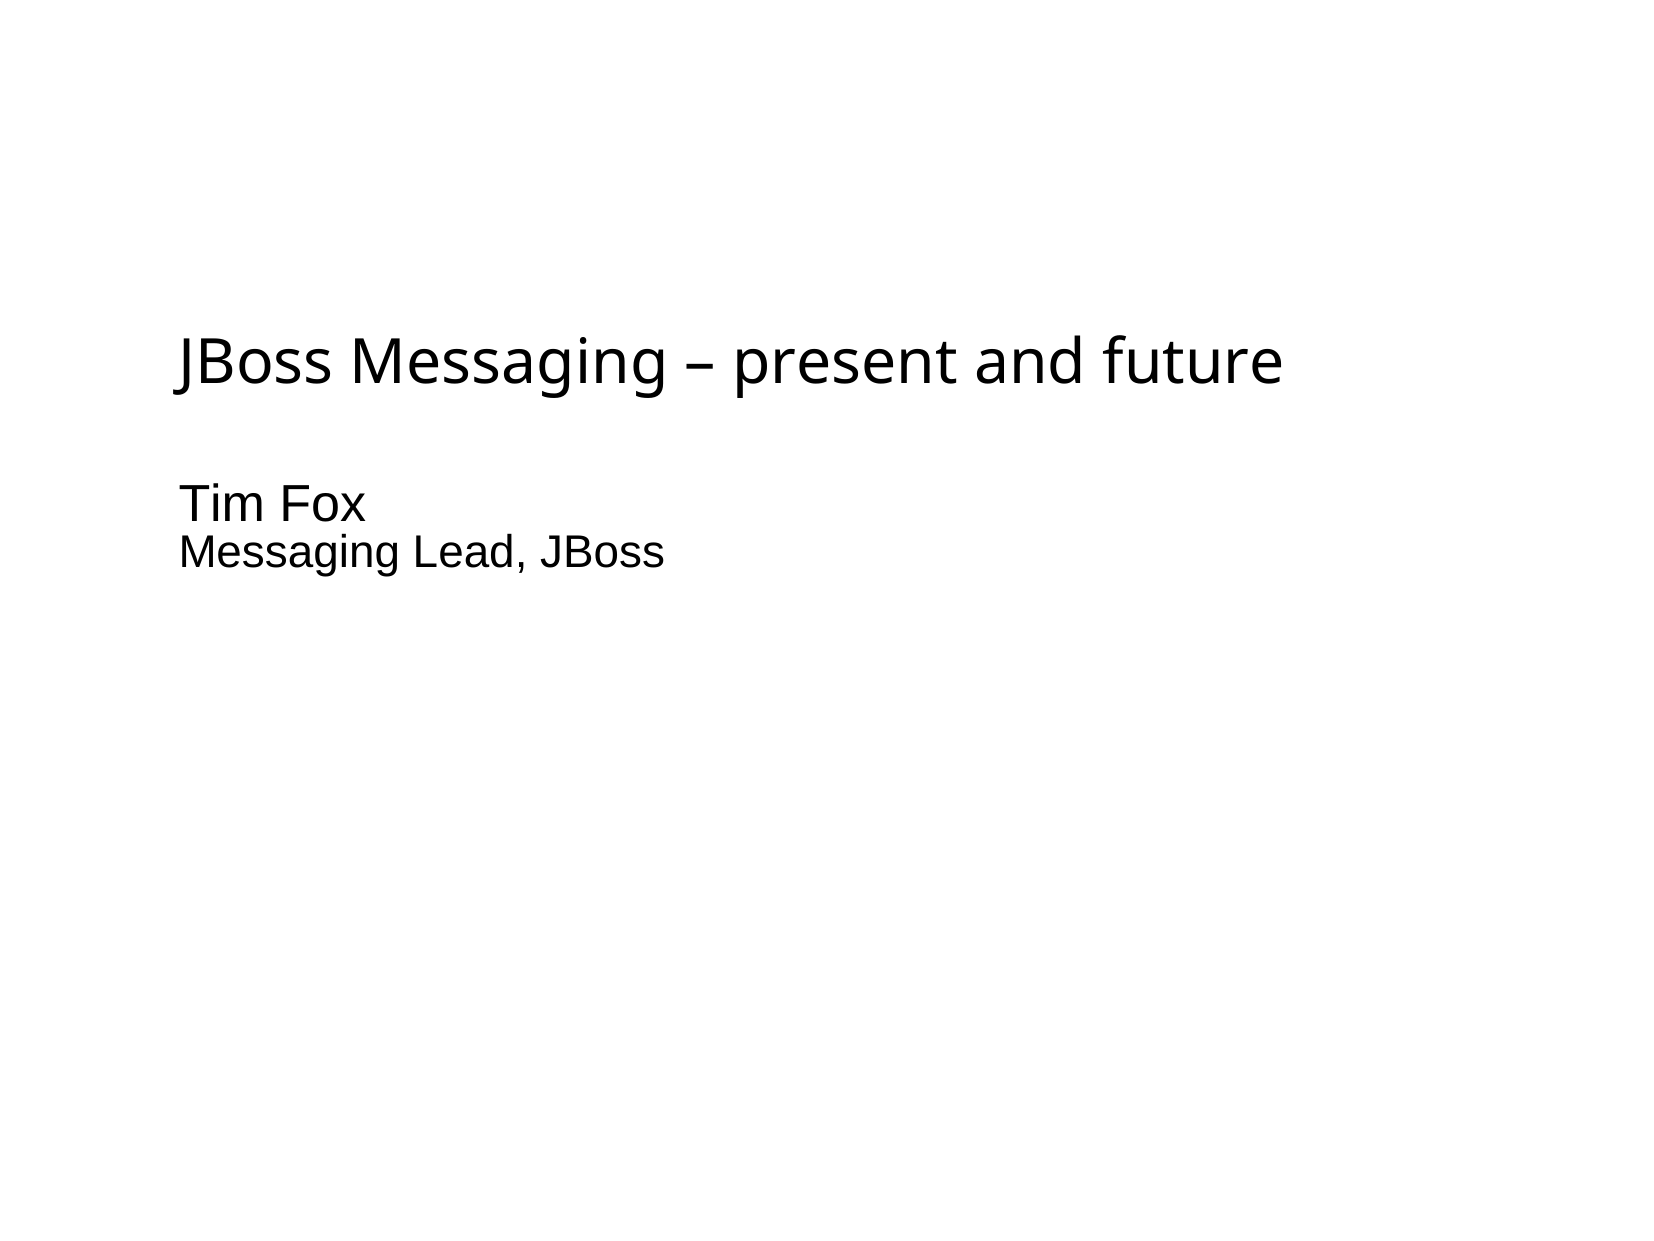

JBoss Messaging – present and future
Tim Fox
Messaging Lead, JBoss